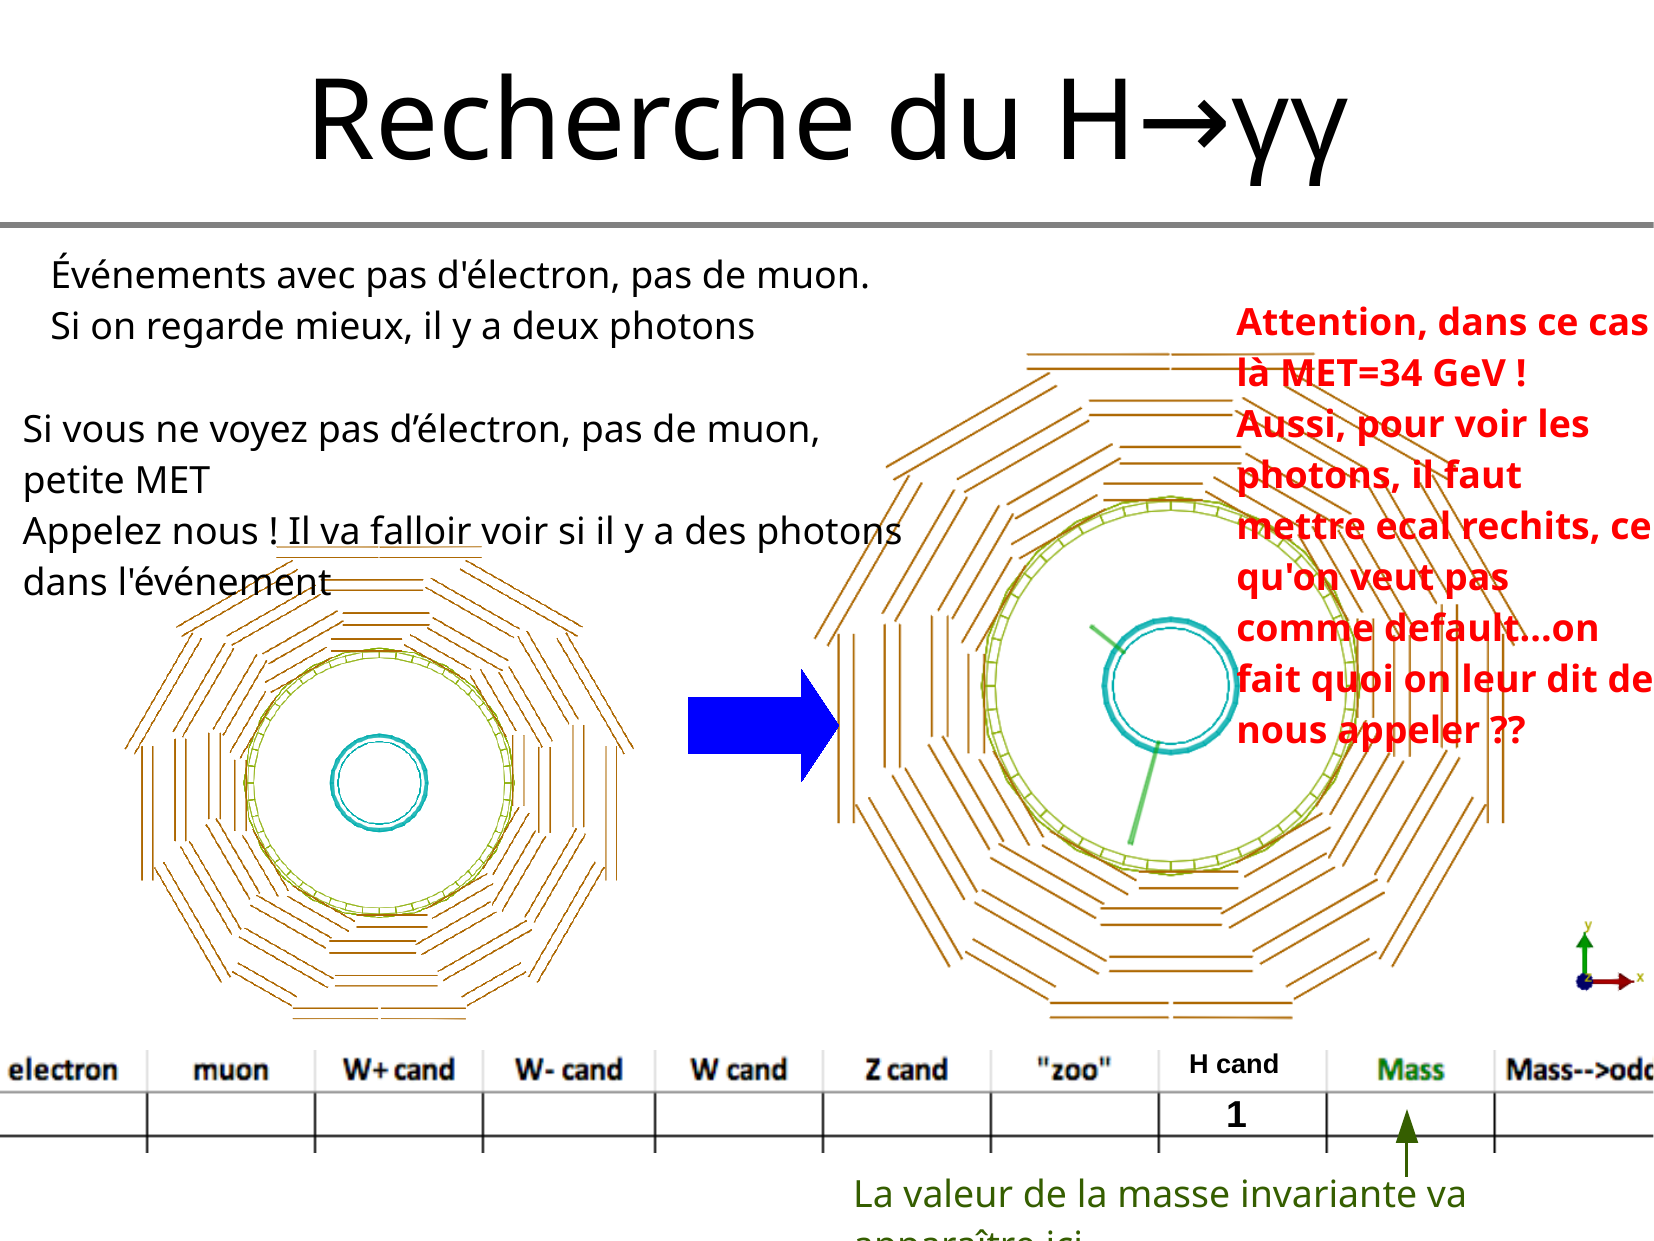

Recherche du H→γγ
Événements avec pas d'électron, pas de muon.
Si on regarde mieux, il y a deux photons
Attention, dans ce cas là MET=34 GeV !
Aussi, pour voir les photons, il faut mettre ecal rechits, ce qu'on veut pas comme default...on fait quoi on leur dit de nous appeler ??
Si vous ne voyez pas d’électron, pas de muon, petite MET
Appelez nous ! Il va falloir voir si il y a des photons dans l'événement
H cand
1
La valeur de la masse invariante va apparaître ici